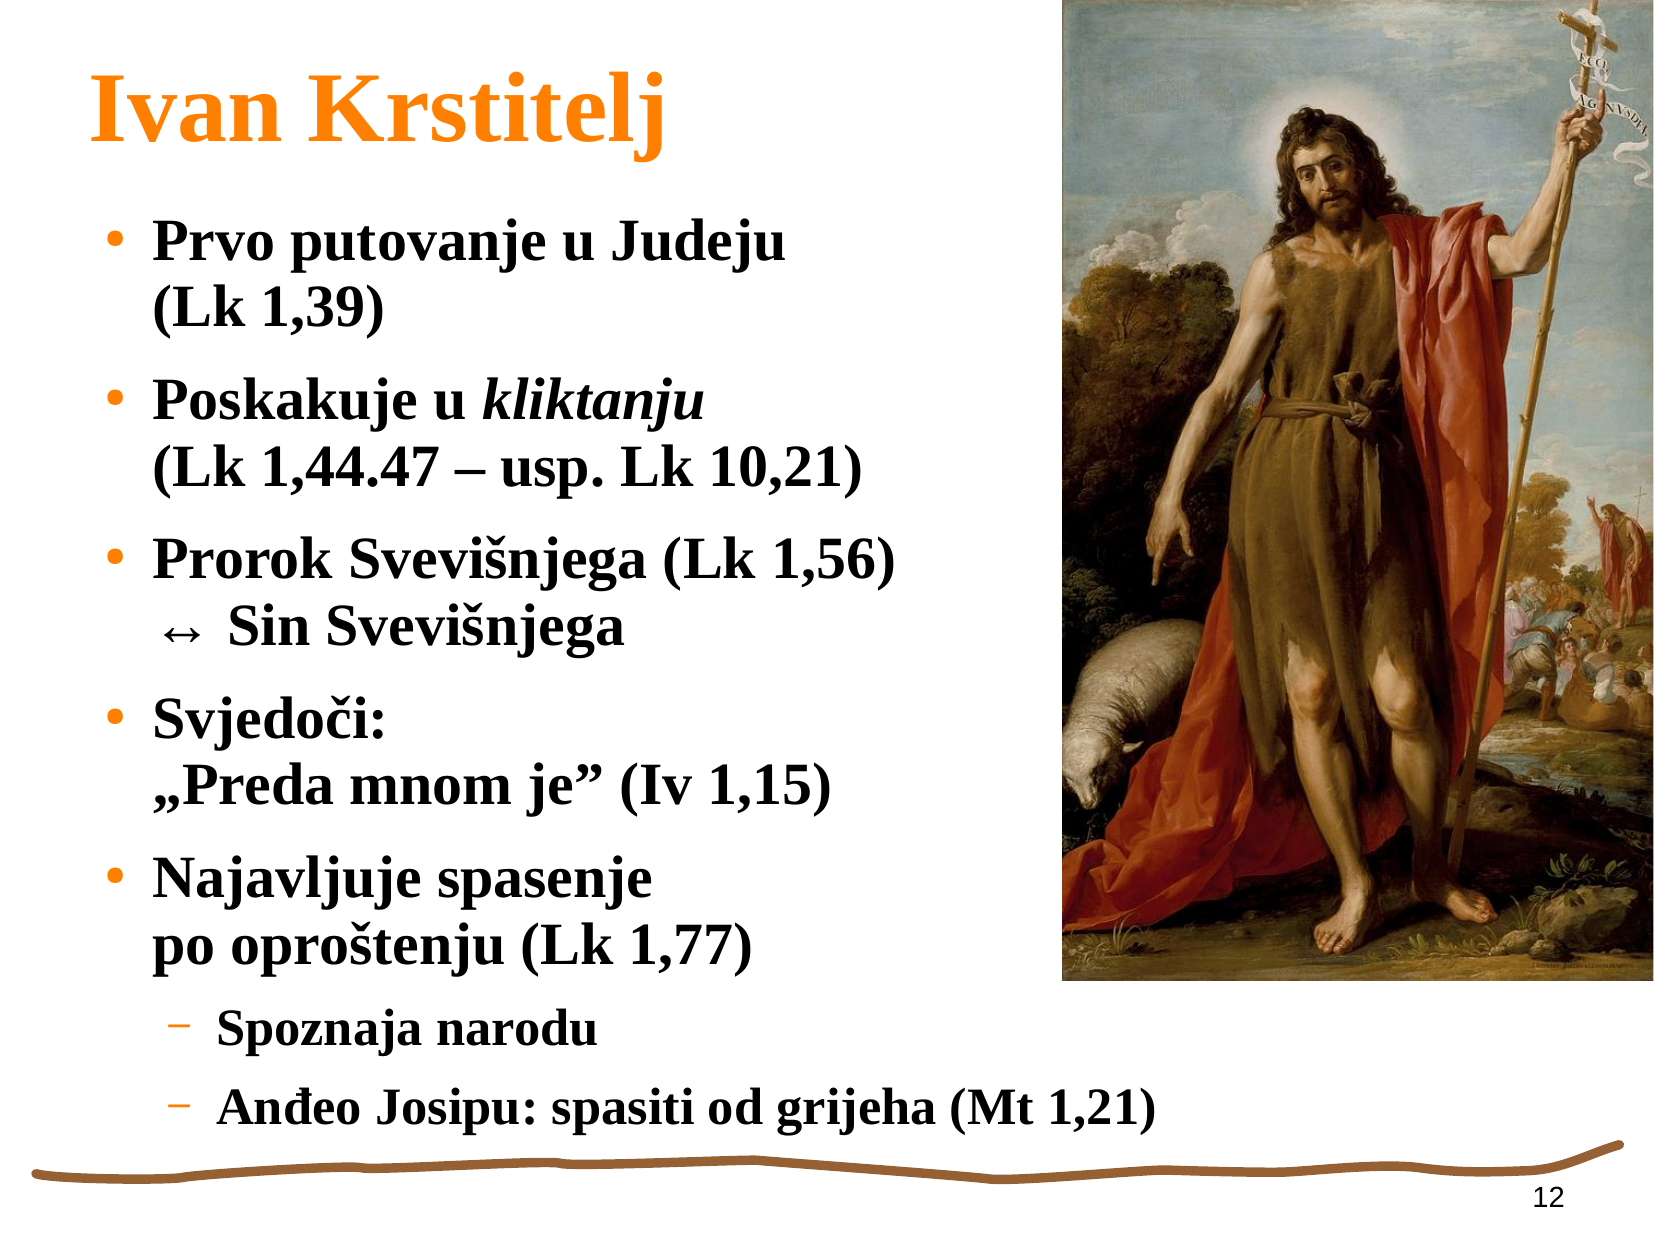

# Ivan Krstitelj
Prvo putovanje u Judeju
(Lk 1,39)
Poskakuje u kliktanju
(Lk 1,44.47 – usp. Lk 10,21)
Prorok Svevišnjega (Lk 1,56)
↔ Sin Svevišnjega
Svjedoči:
„Preda mnom je” (Iv 1,15)
Najavljuje spasenje
po oproštenju (Lk 1,77)
Spoznaja narodu
Anđeo Josipu: spasiti od grijeha (Mt 1,21)
12